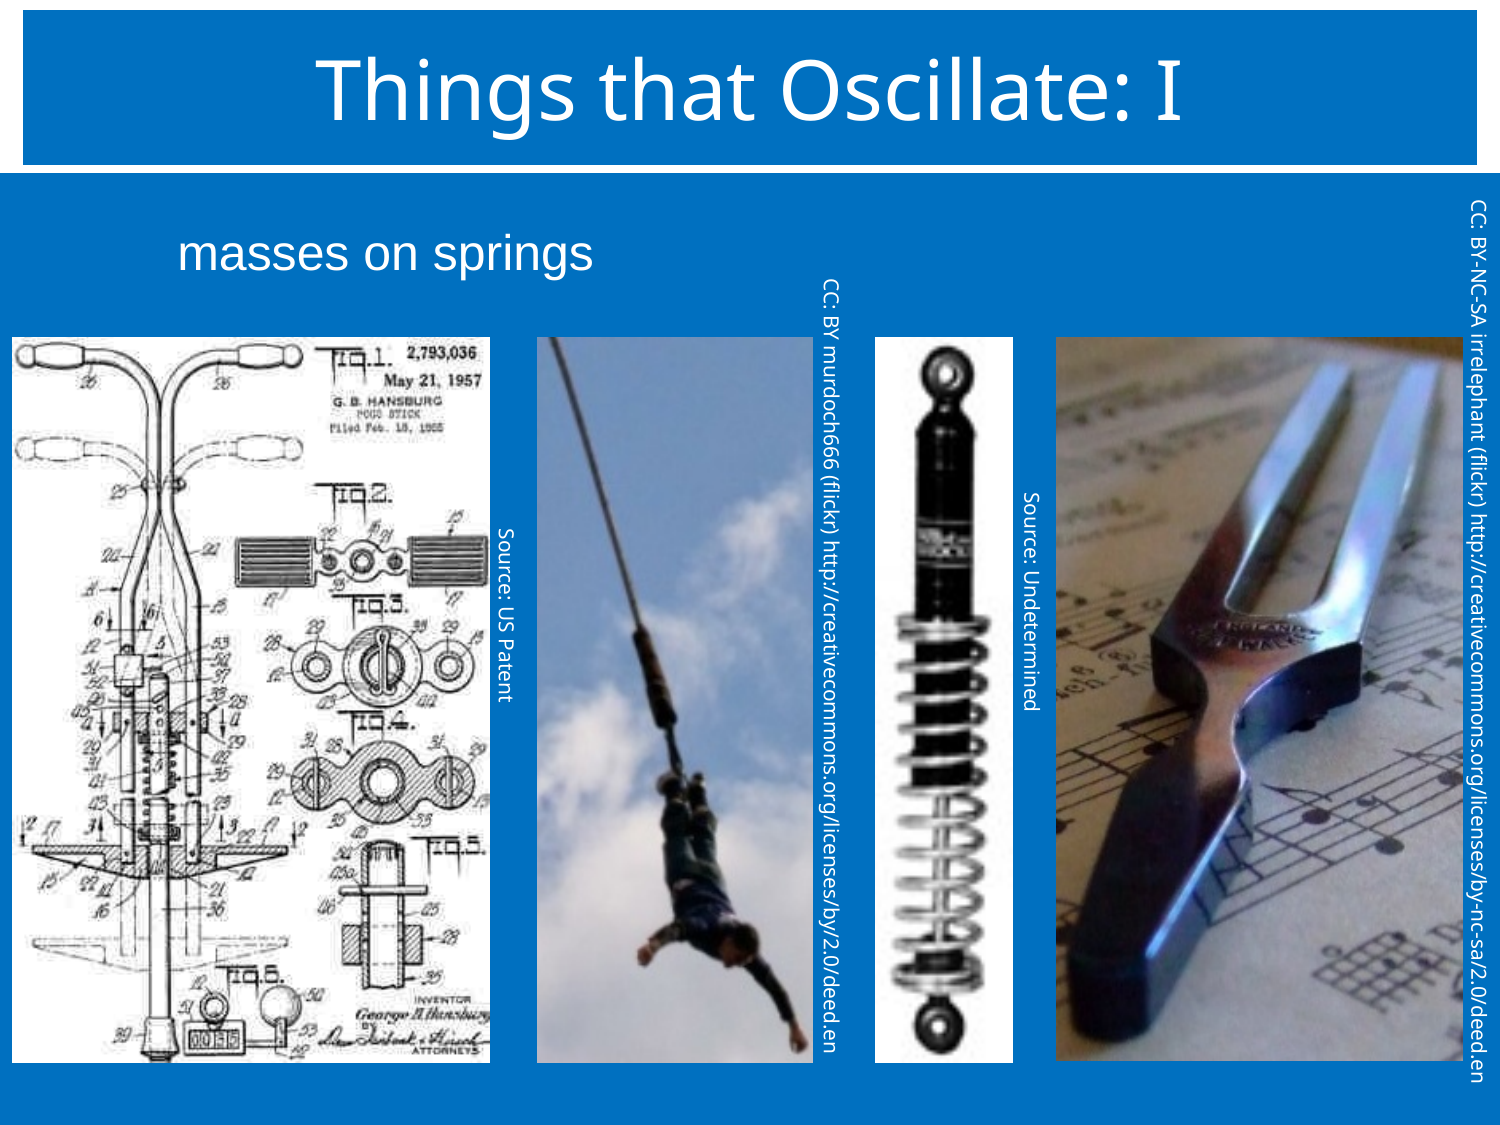

Things that Oscillate: I
masses on springs
Source: Undetermined
Source: US Patent
CC: BY-NC-SA irrelephant (flickr) http://creativecommons.org/licenses/by-nc-sa/2.0/deed.en
CC: BY murdoch666 (flickr) http://creativecommons.org/licenses/by/2.0/deed.en